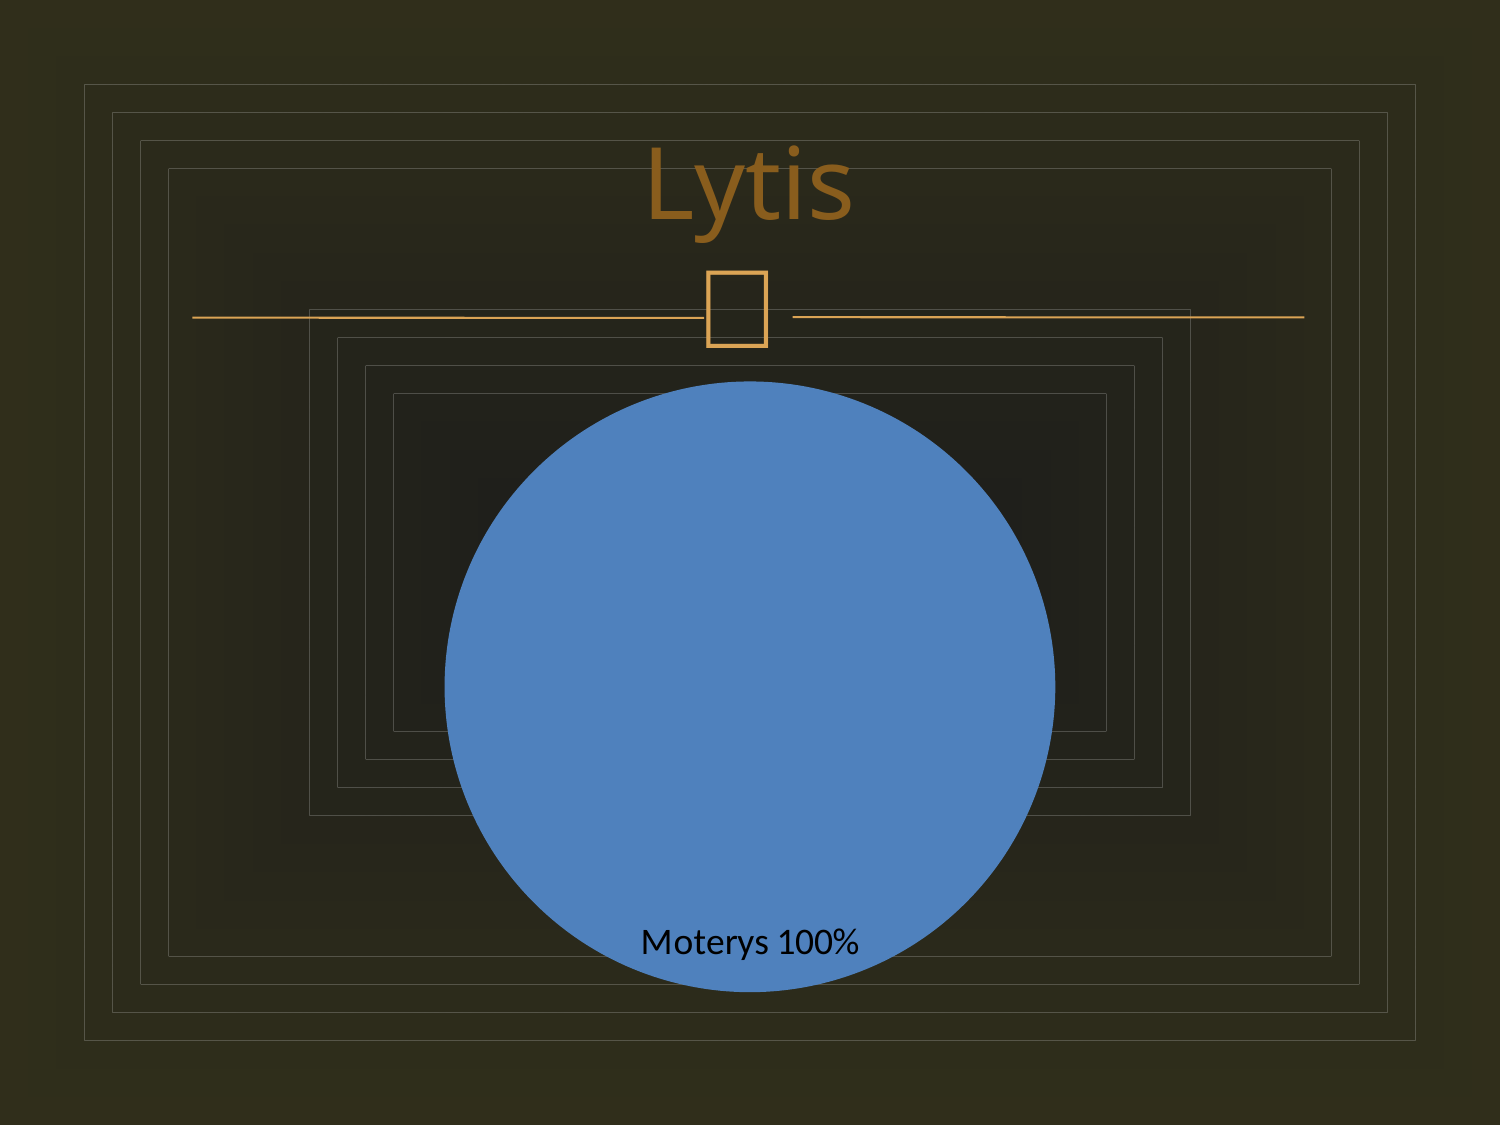

# Lytis
### Chart
| Category | Pardavimas |
|---|---|
| Moterys | 24.0 |